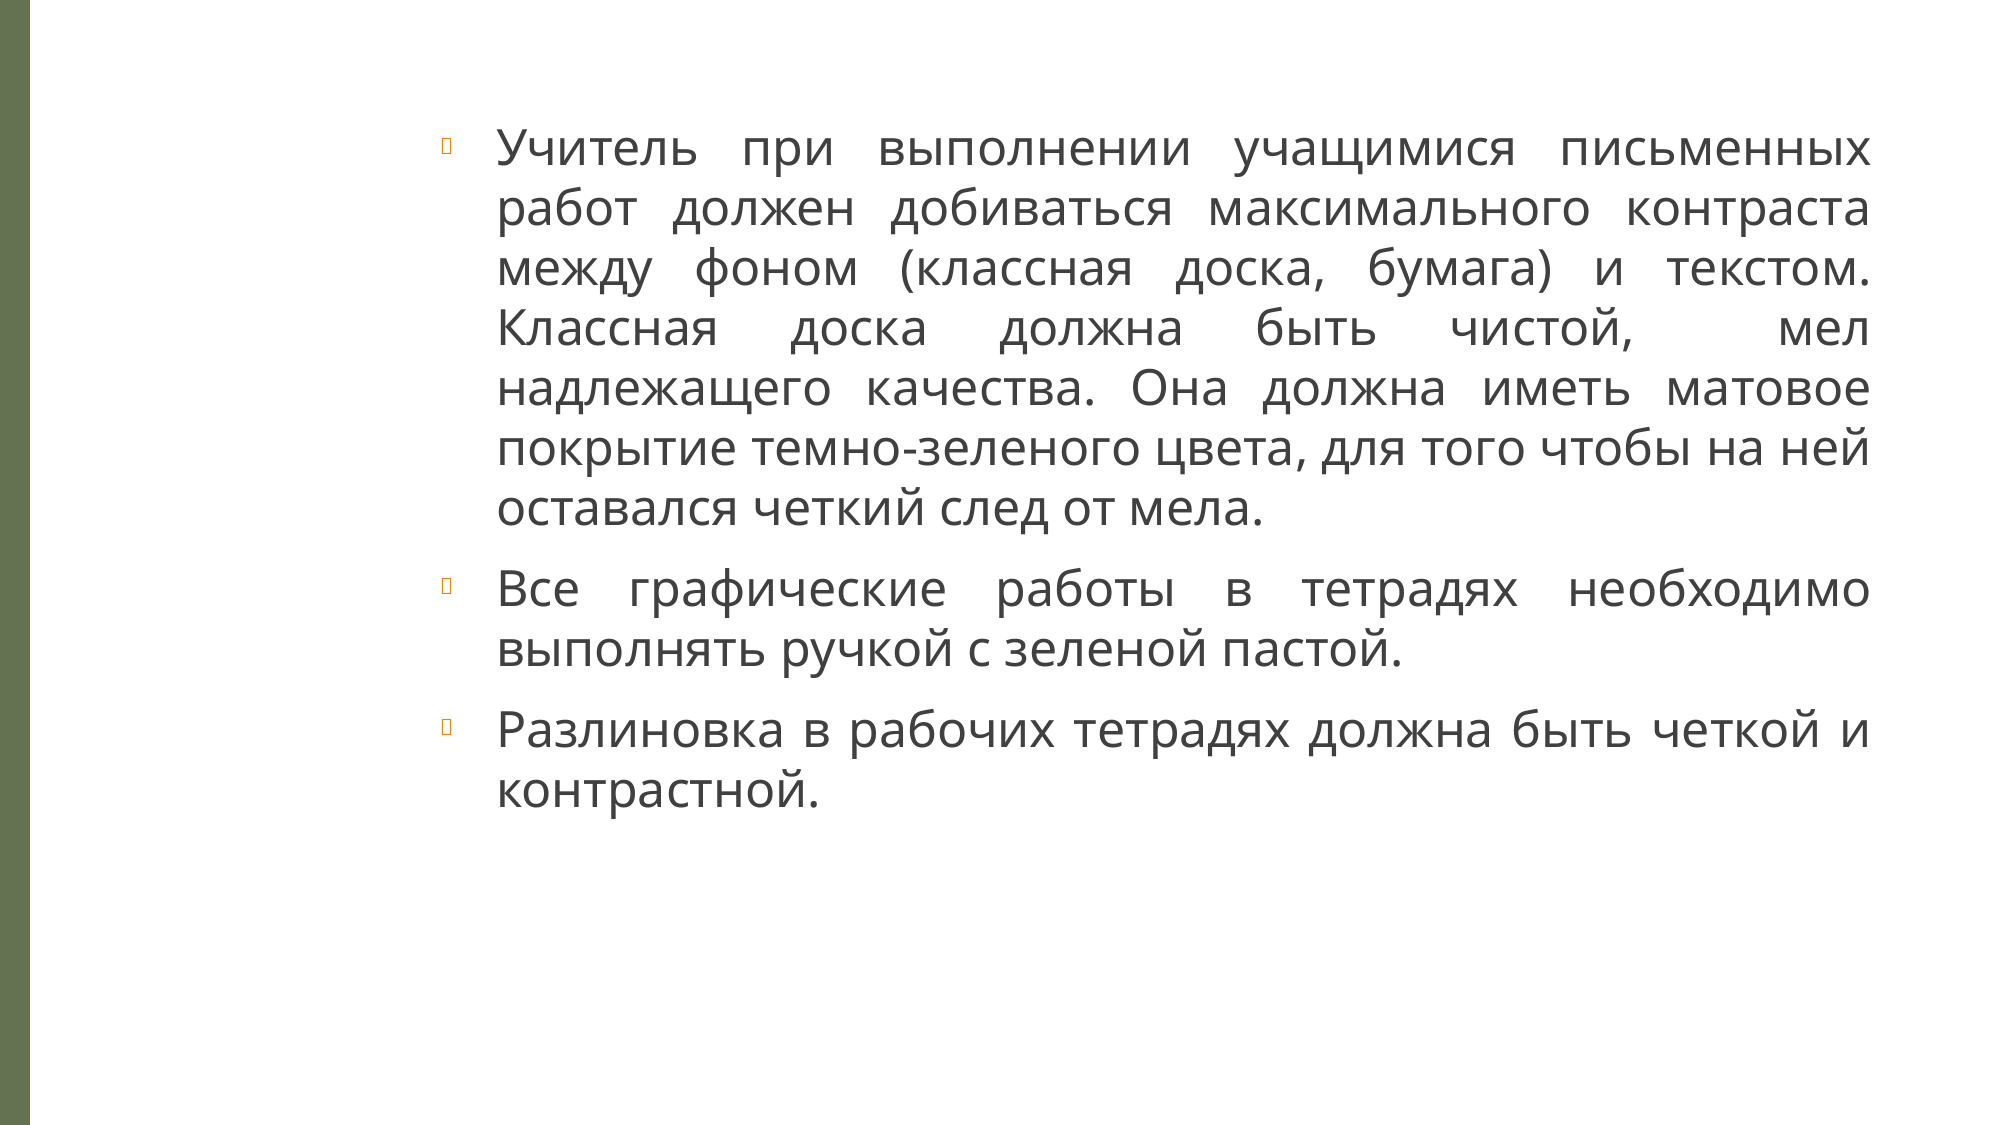

# Учитель при выполнении учащимися письменных работ должен добиваться максимального контраста между фоном (классная доска, бумага) и текстом. Классная доска должна быть чистой, мел надлежащего качества. Она должна иметь матовое покрытие темно-зеленого цвета, для того чтобы на ней оставался четкий след от мела.
Все графические работы в тетрадях необходимо выполнять ручкой с зеленой пастой.
Разлиновка в рабочих тетрадях должна быть четкой и контрастной.